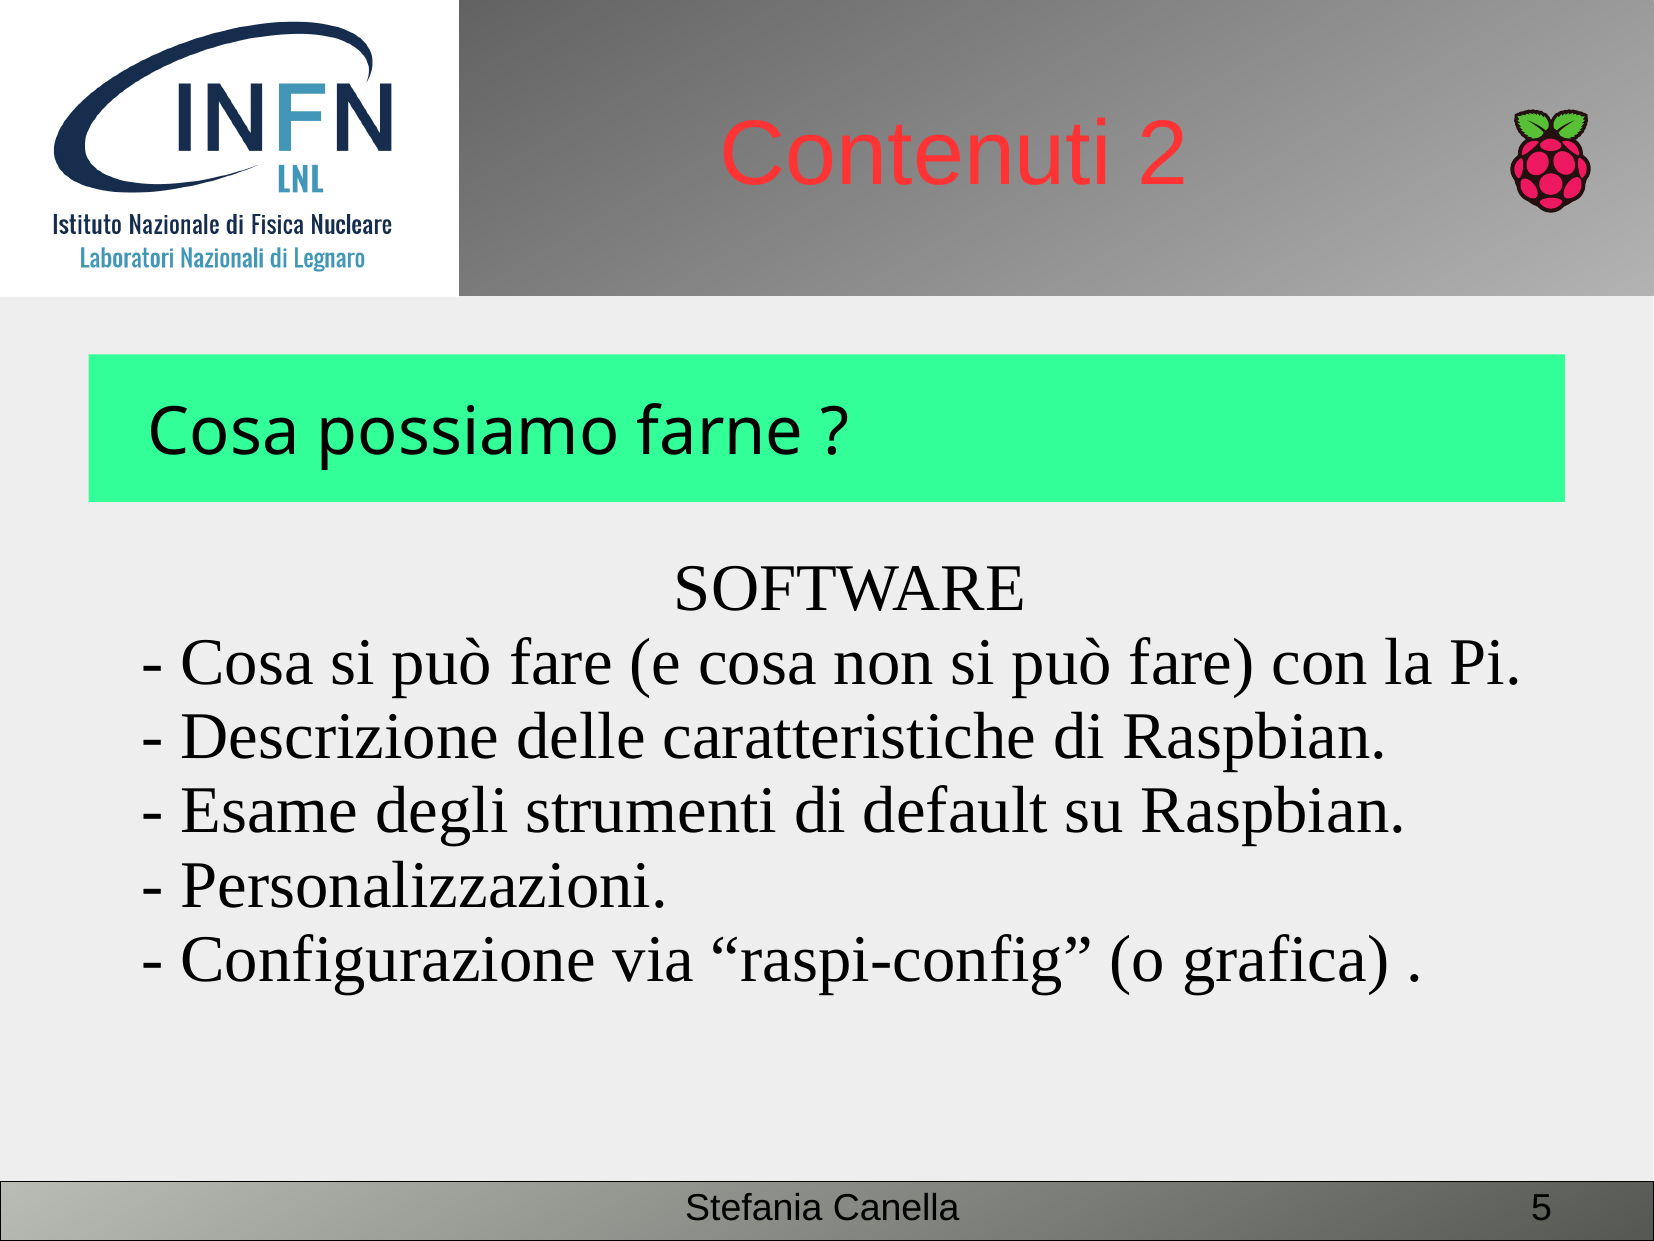

# Contenuti 2
 SOFTWARE
- Cosa si può fare (e cosa non si può fare) con la Pi.
- Descrizione delle caratteristiche di Raspbian.
- Esame degli strumenti di default su Raspbian.
- Personalizzazioni.
- Configurazione via “raspi-config” (o grafica) .
Cosa possiamo farne ?
Stefania Canella